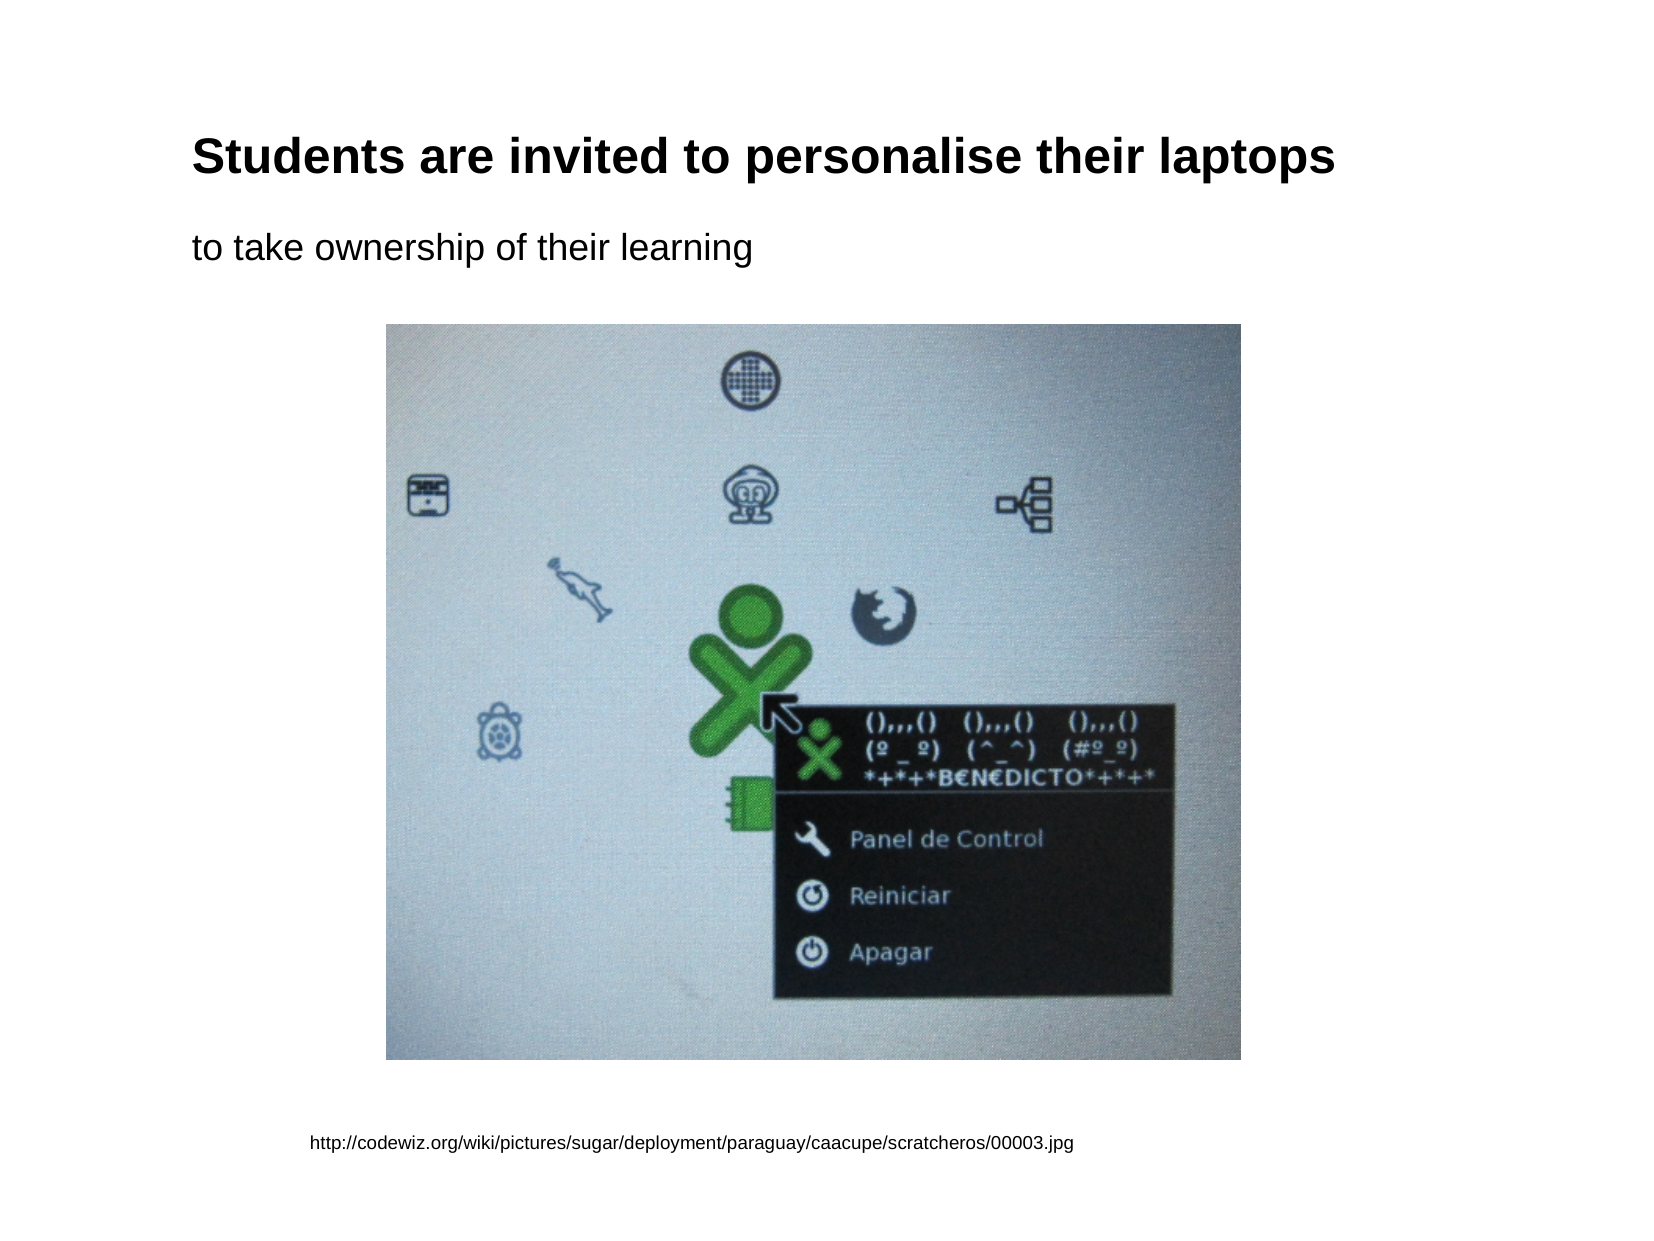

Students are invited to personalise their laptops
to take ownership of their learning
http://codewiz.org/wiki/pictures/sugar/deployment/paraguay/caacupe/scratcheros/00003.jpg